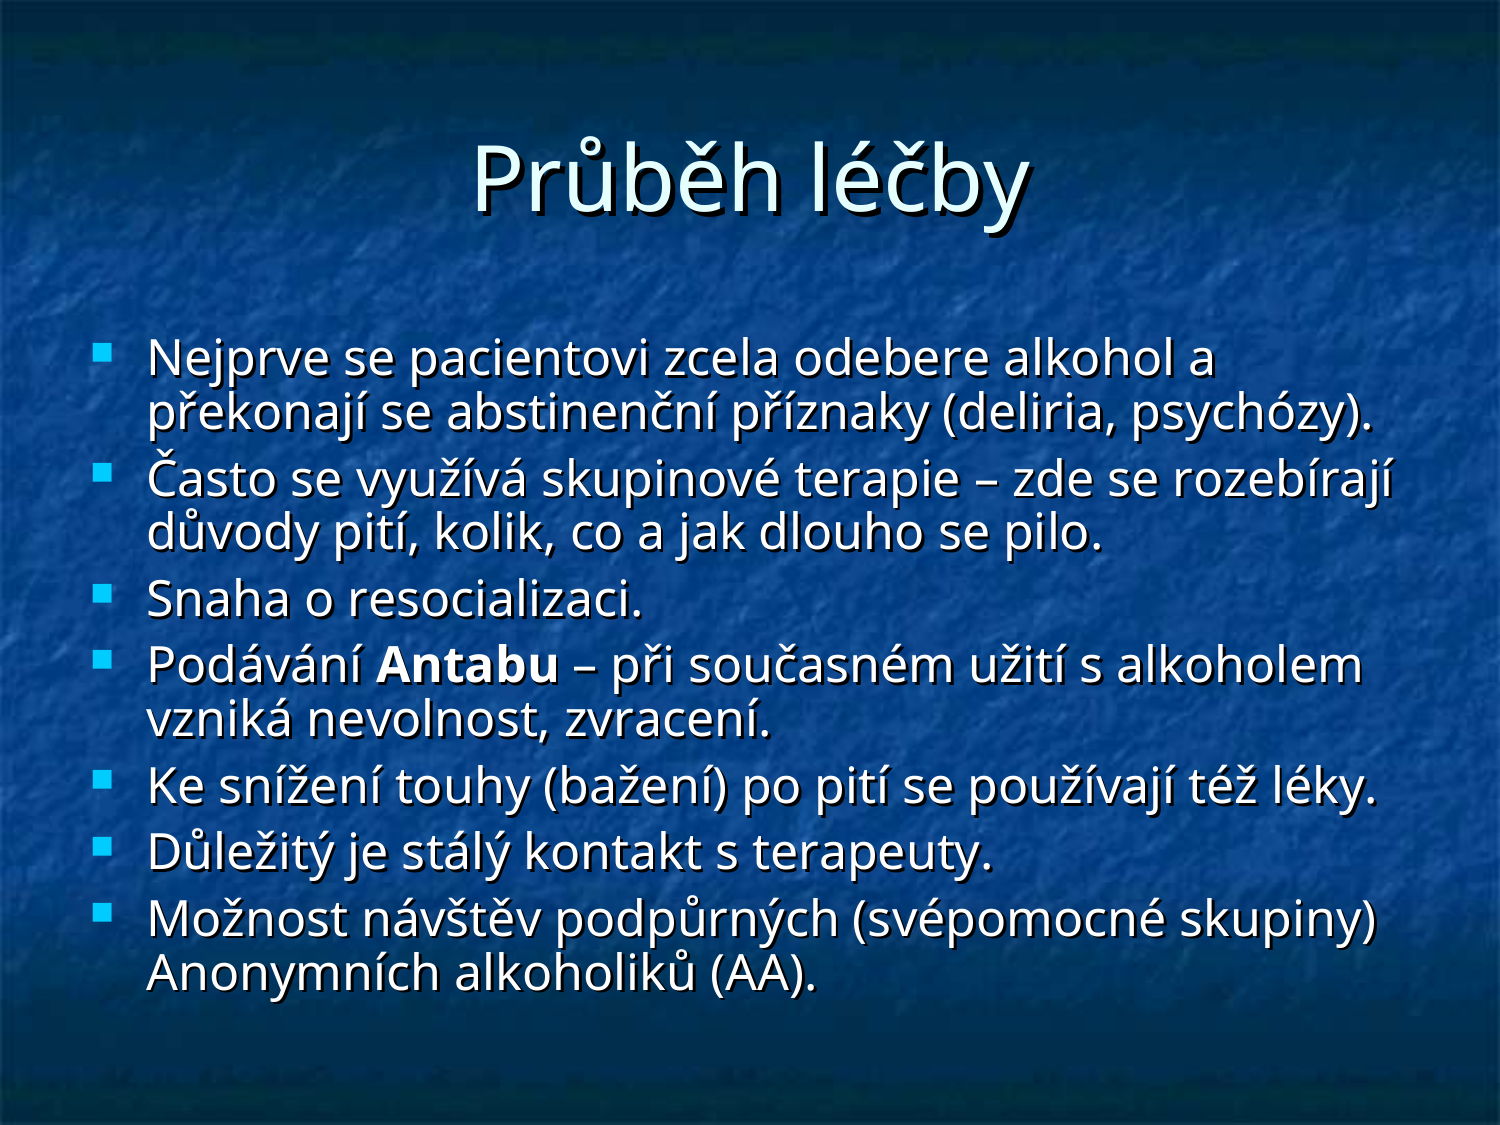

# Průběh léčby
Nejprve se pacientovi zcela odebere alkohol a překonají se abstinenční příznaky (deliria, psychózy).
Často se využívá skupinové terapie – zde se rozebírají důvody pití, kolik, co a jak dlouho se pilo.
Snaha o resocializaci.
Podávání Antabu – při současném užití s alkoholem vzniká nevolnost, zvracení.
Ke snížení touhy (bažení) po pití se používají též léky.
Důležitý je stálý kontakt s terapeuty.
Možnost návštěv podpůrných (svépomocné skupiny) Anonymních alkoholiků (AA).